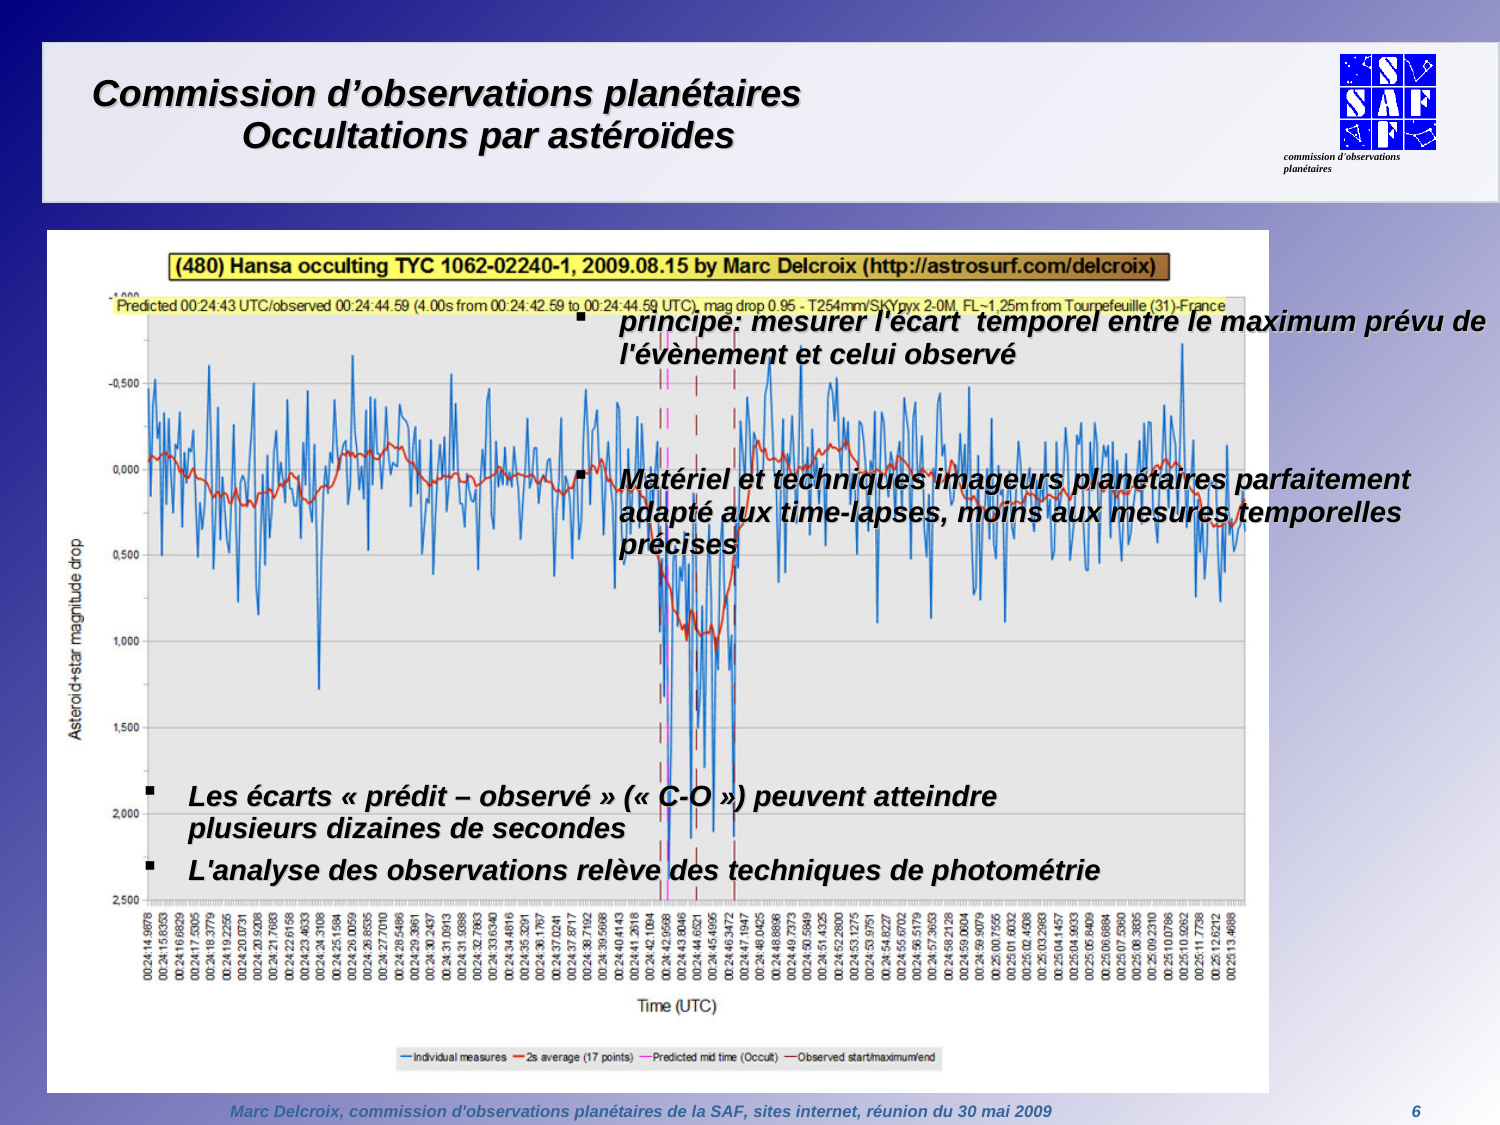

Commission d’observations planétaires
	Occultations par astéroïdes
principe: mesurer l'écart temporel entre le maximum prévu de l'évènement et celui observé
Matériel et techniques imageurs planétaires parfaitement adapté aux time-lapses, moins aux mesures temporelles précises
Les écarts « prédit – observé » (« C-O ») peuvent atteindre
plusieurs dizaines de secondes
L'analyse des observations relève des techniques de photométrie
Marc Delcroix, commission des observations planétaires de la SAF, administratif, réunion du 29 mai 2010
6